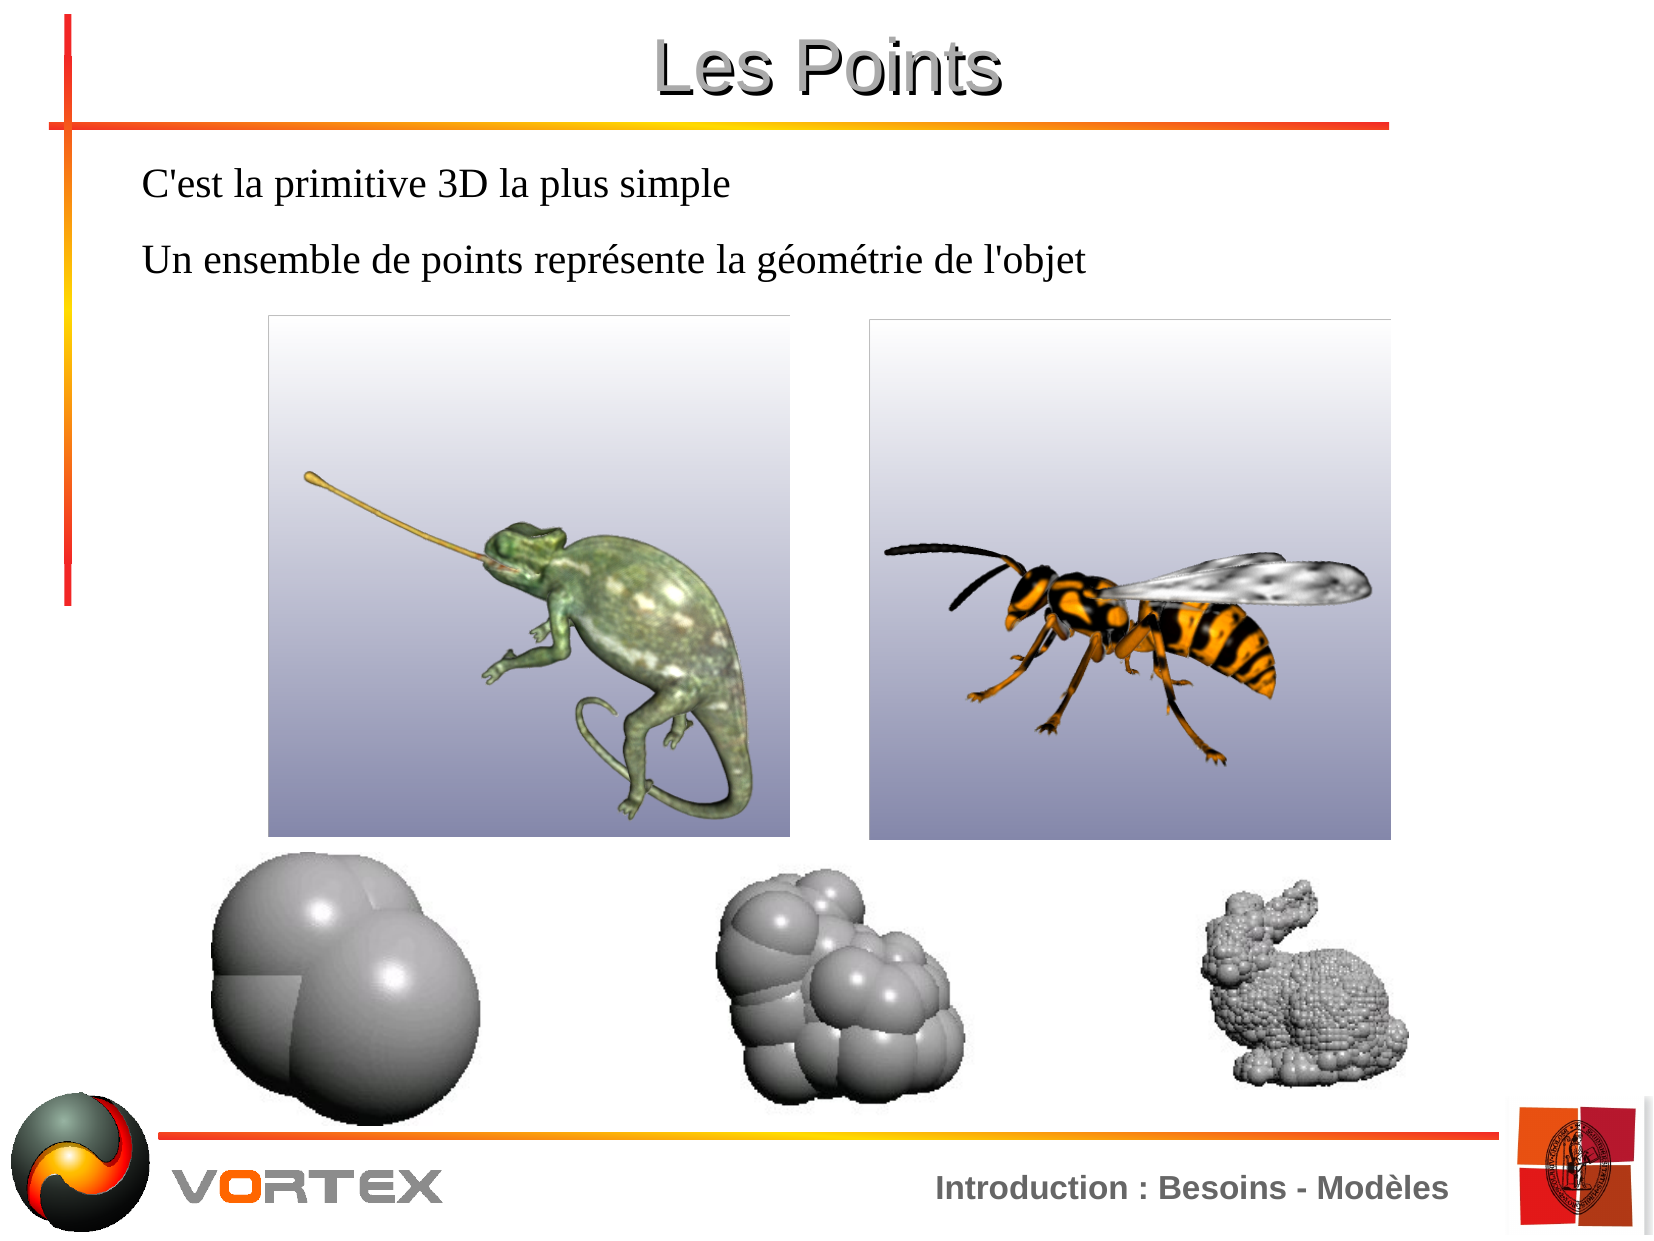

# Les Points
C'est la primitive 3D la plus simple
Un ensemble de points représente la géométrie de l'objet